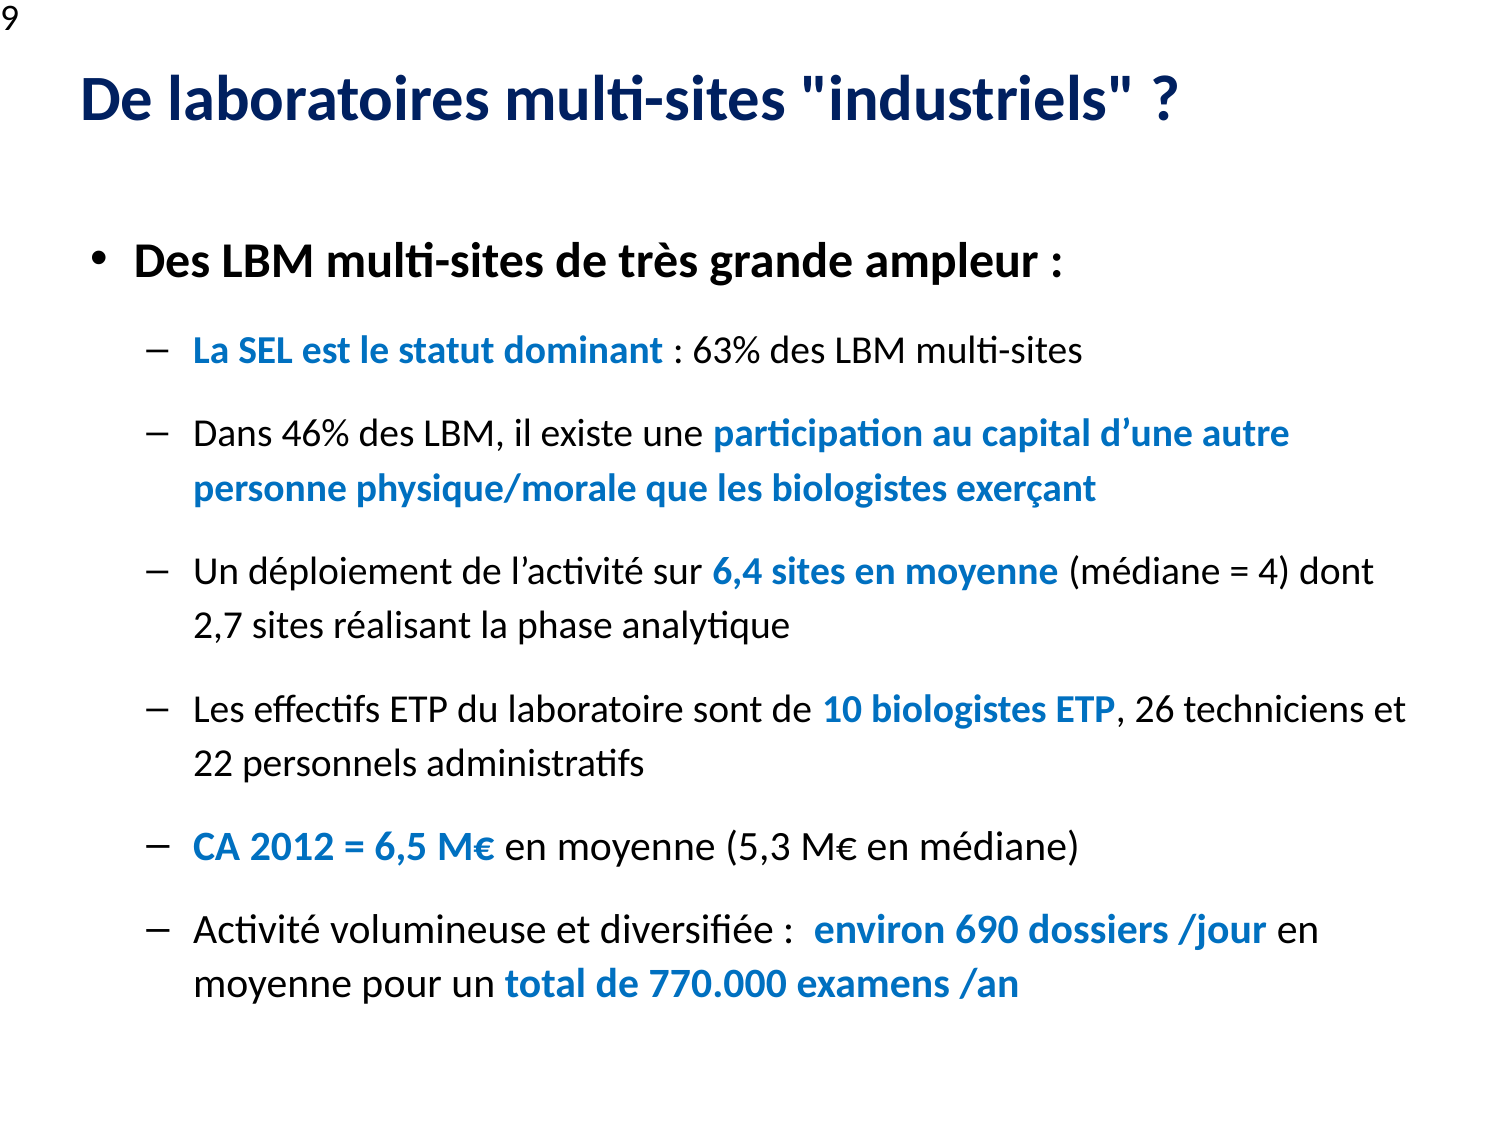

# De laboratoires multi-sites "industriels" ?
Des LBM multi-sites de très grande ampleur :
La SEL est le statut dominant : 63% des LBM multi-sites
Dans 46% des LBM, il existe une participation au capital d’une autre personne physique/morale que les biologistes exerçant
Un déploiement de l’activité sur 6,4 sites en moyenne (médiane = 4) dont 2,7 sites réalisant la phase analytique
Les effectifs ETP du laboratoire sont de 10 biologistes ETP, 26 techniciens et 22 personnels administratifs
CA 2012 = 6,5 M€ en moyenne (5,3 M€ en médiane)
Activité volumineuse et diversifiée : environ 690 dossiers /jour en moyenne pour un total de 770.000 examens /an